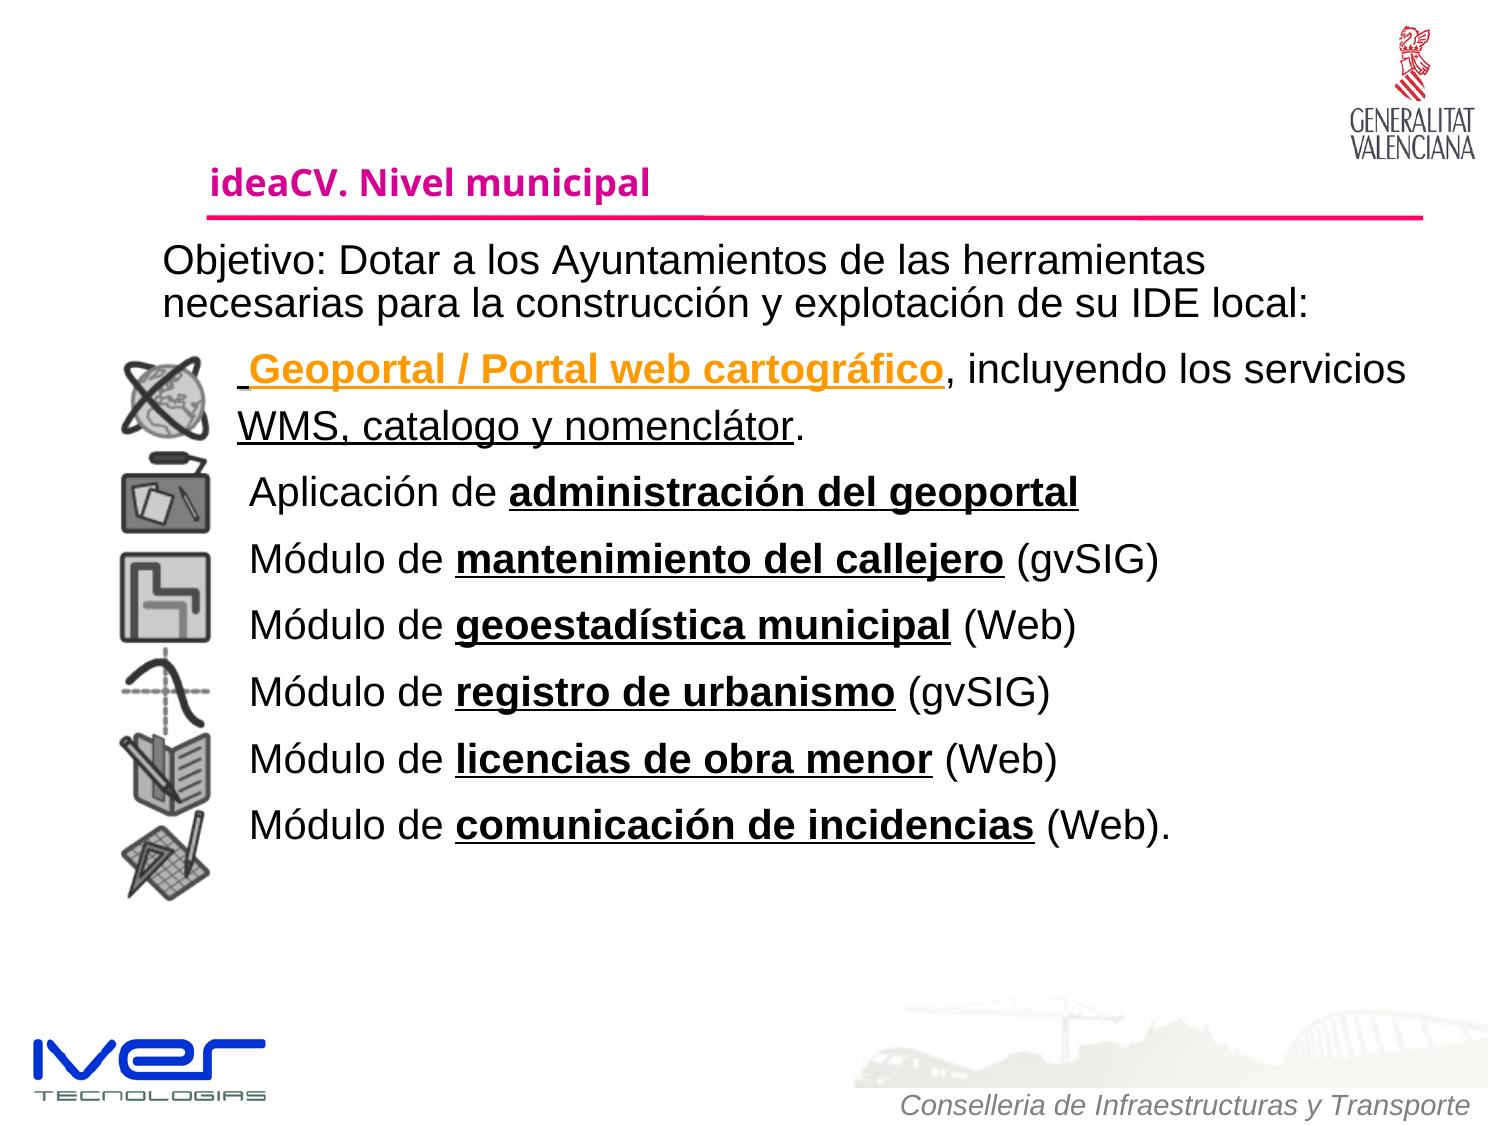

ideaCV. Nivel municipal
Objetivo: Dotar a los Ayuntamientos de las herramientas necesarias para la construcción y explotación de su IDE local:
 Geoportal / Portal web cartográfico, incluyendo los servicios WMS, catalogo y nomenclátor.
 Aplicación de administración del geoportal
 Módulo de mantenimiento del callejero (gvSIG)
 Módulo de geoestadística municipal (Web)
 Módulo de registro de urbanismo (gvSIG)
 Módulo de licencias de obra menor (Web)
 Módulo de comunicación de incidencias (Web).